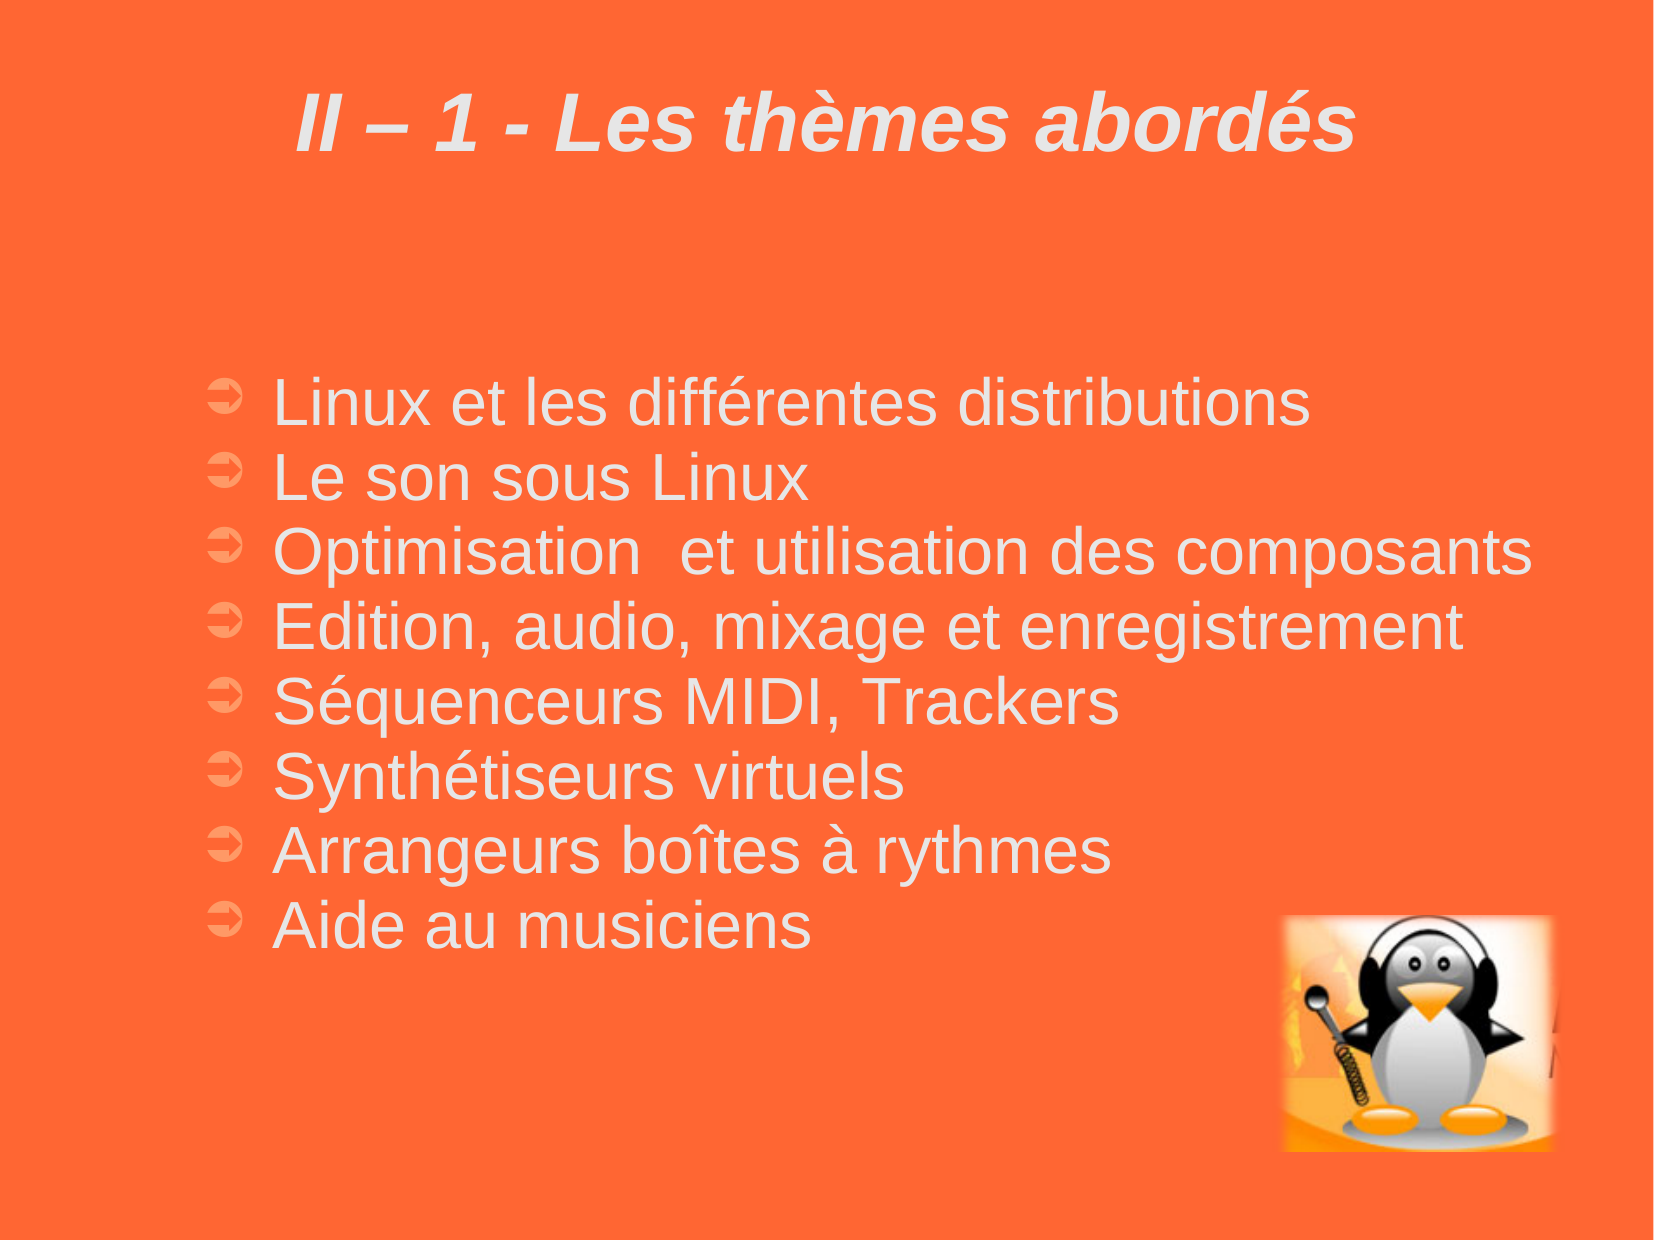

# II – 1 - Les thèmes abordés
Linux et les différentes distributions
Le son sous Linux
Optimisation et utilisation des composants
Edition, audio, mixage et enregistrement
Séquenceurs MIDI, Trackers
Synthétiseurs virtuels
Arrangeurs boîtes à rythmes
Aide au musiciens